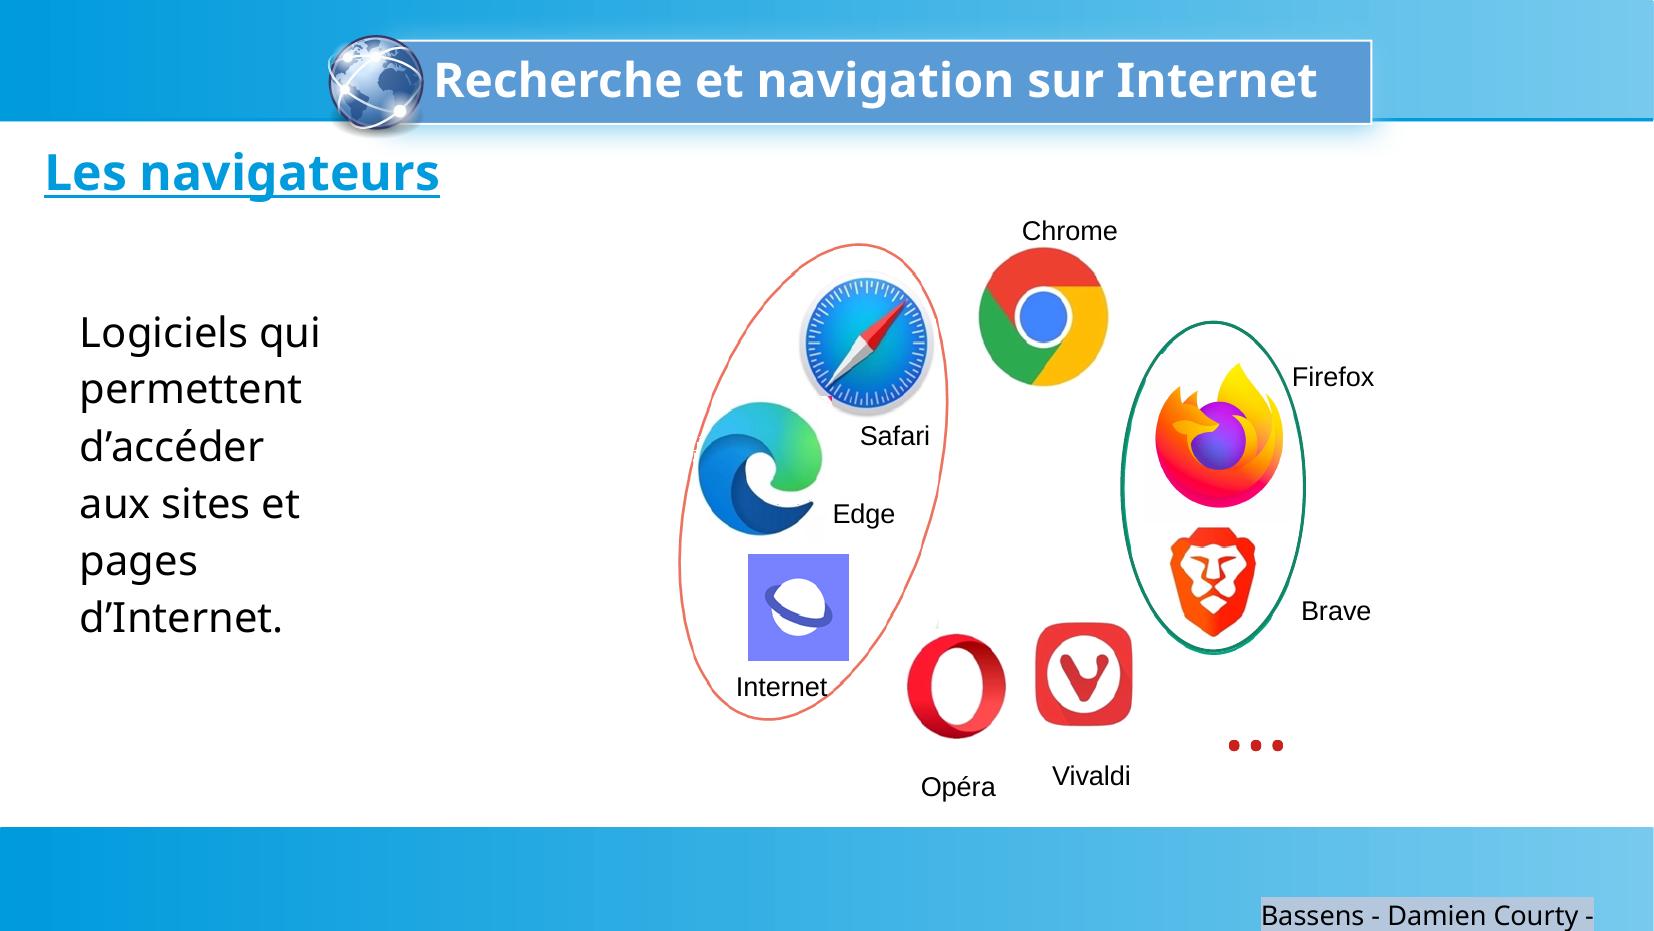

Recherche et navigation sur Internet
Les navigateurs
Chrome
Logiciels qui permettent d’accéder aux sites et pages d’Internet.
Firefox
Safari
Edge
Brave
…
…
Internet
Vivaldi
Opéra
Bassens - Damien Courty - 2024